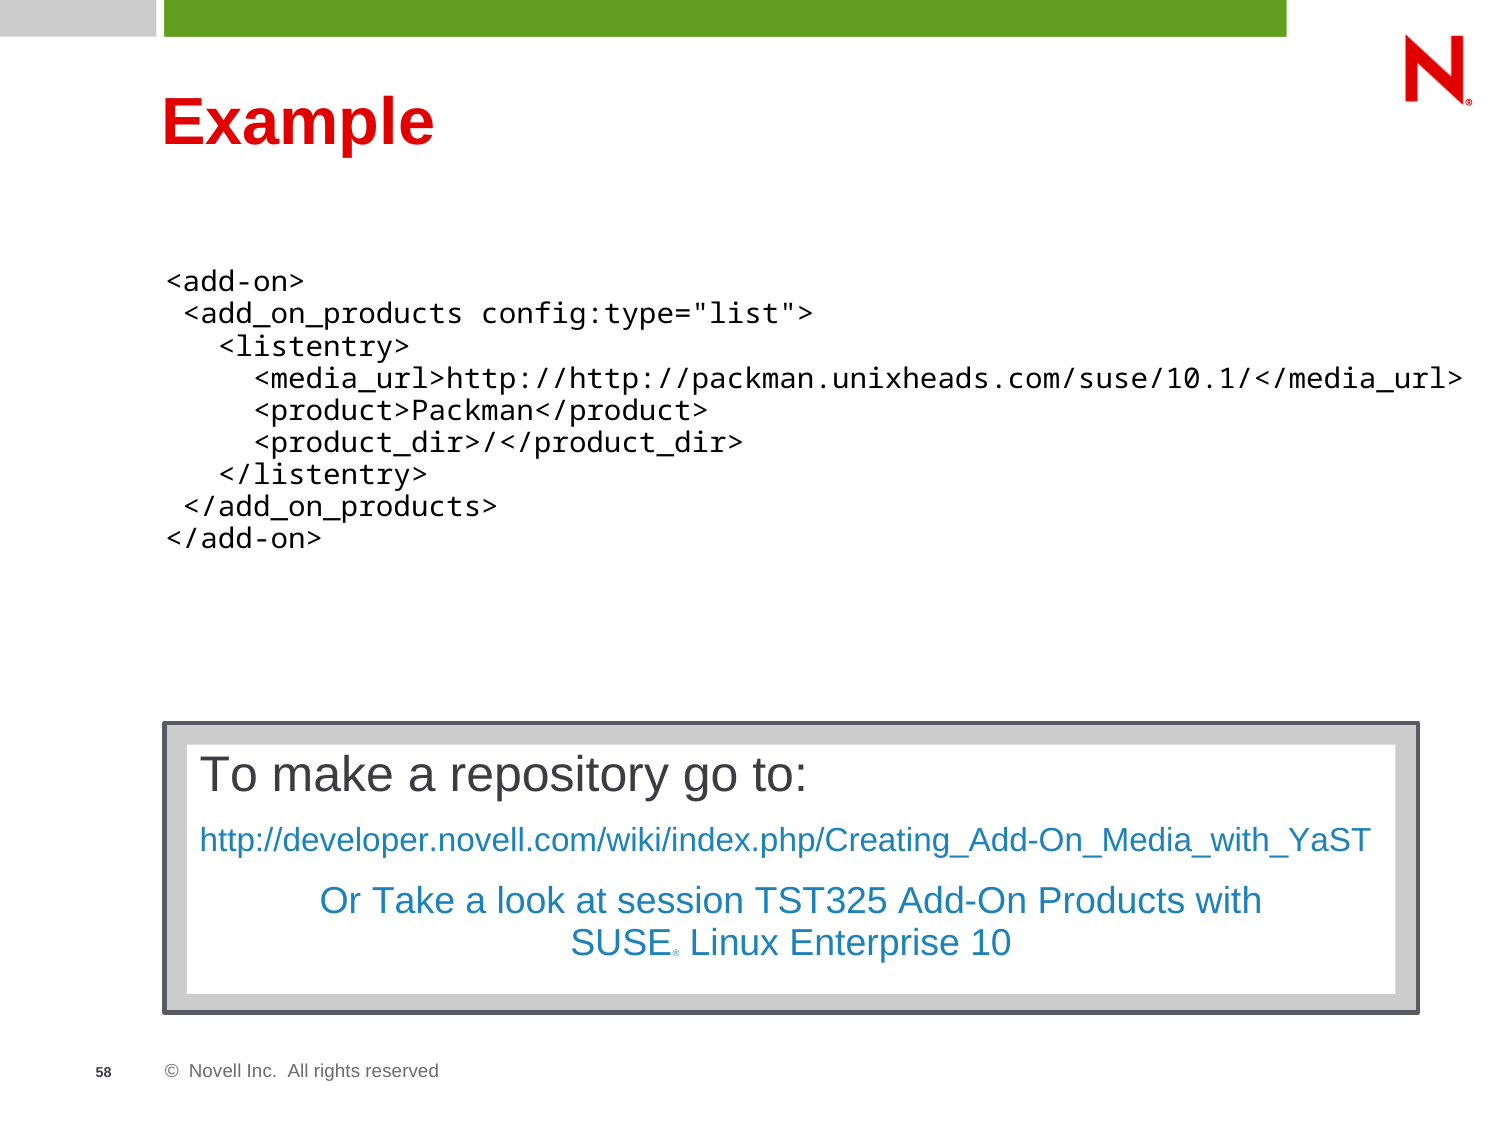

# Example
To make a repository go to:
http://developer.novell.com/wiki/index.php/Creating_Add-On_Media_with_YaST
Or Take a look at session TST325 Add-On Products with SUSE® Linux Enterprise 10